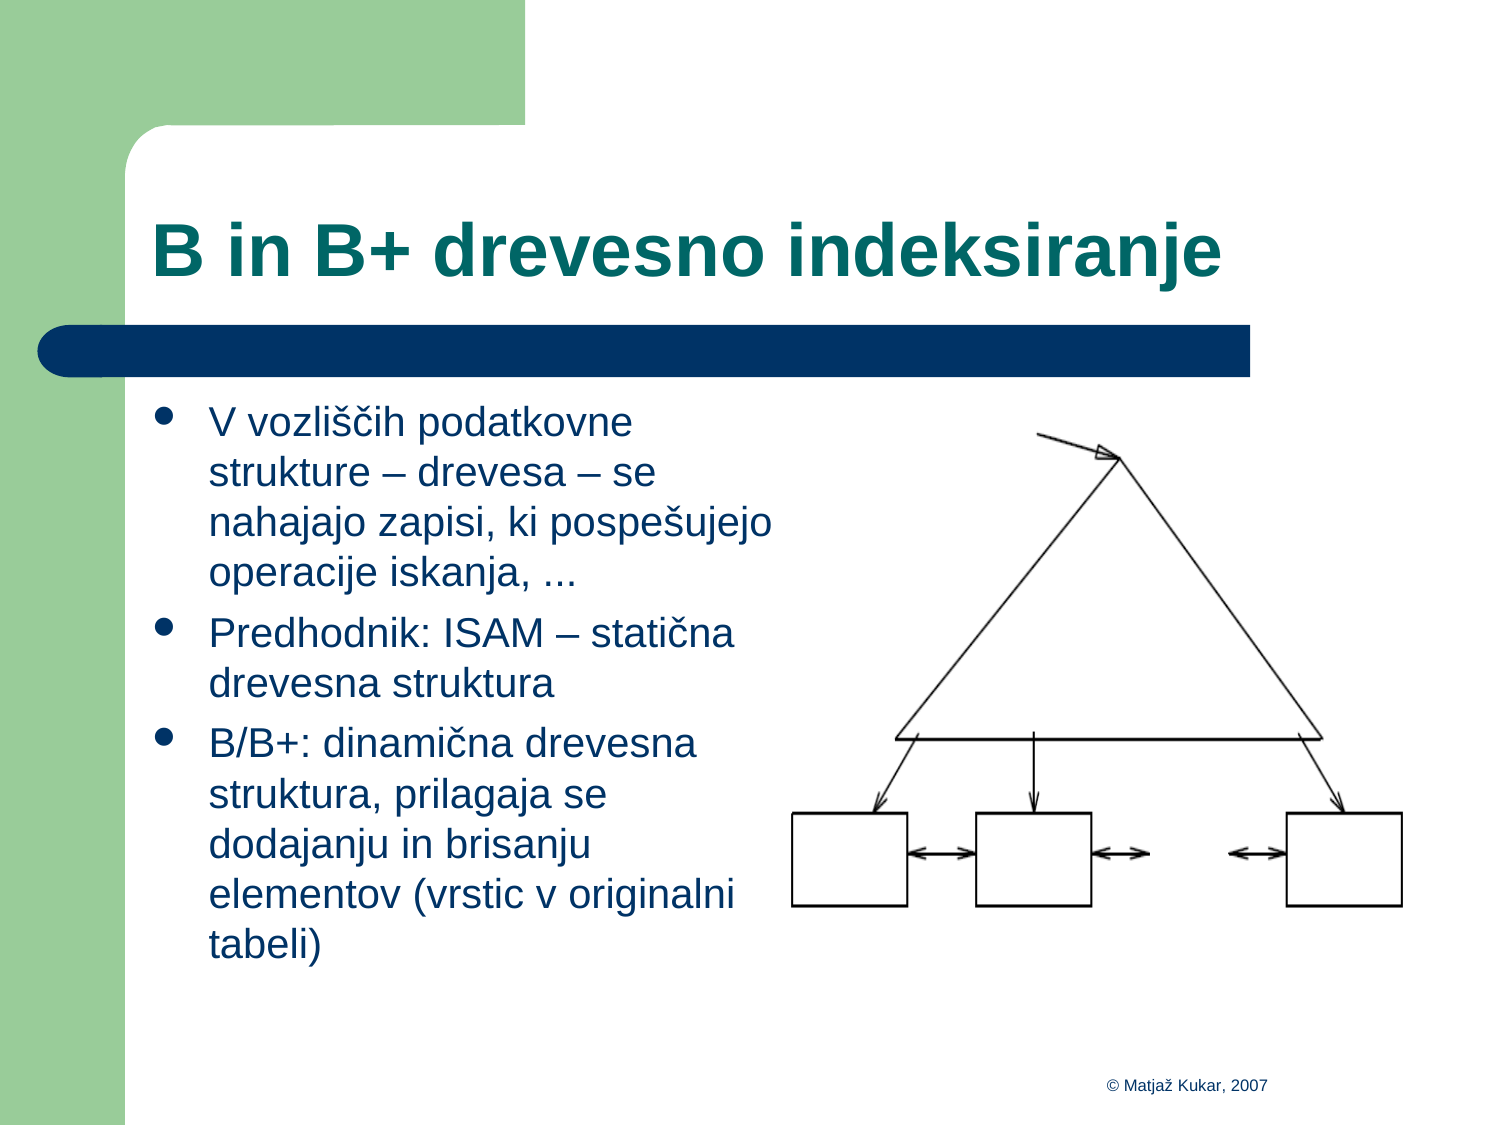

# B in B+ drevesno indeksiranje
V vozliščih podatkovne strukture – drevesa – se nahajajo zapisi, ki pospešujejo operacije iskanja, ...
Predhodnik: ISAM – statična drevesna struktura
B/B+: dinamična drevesna struktura, prilagaja se dodajanju in brisanju elementov (vrstic v originalni tabeli)
© Matjaž Kukar, 2007